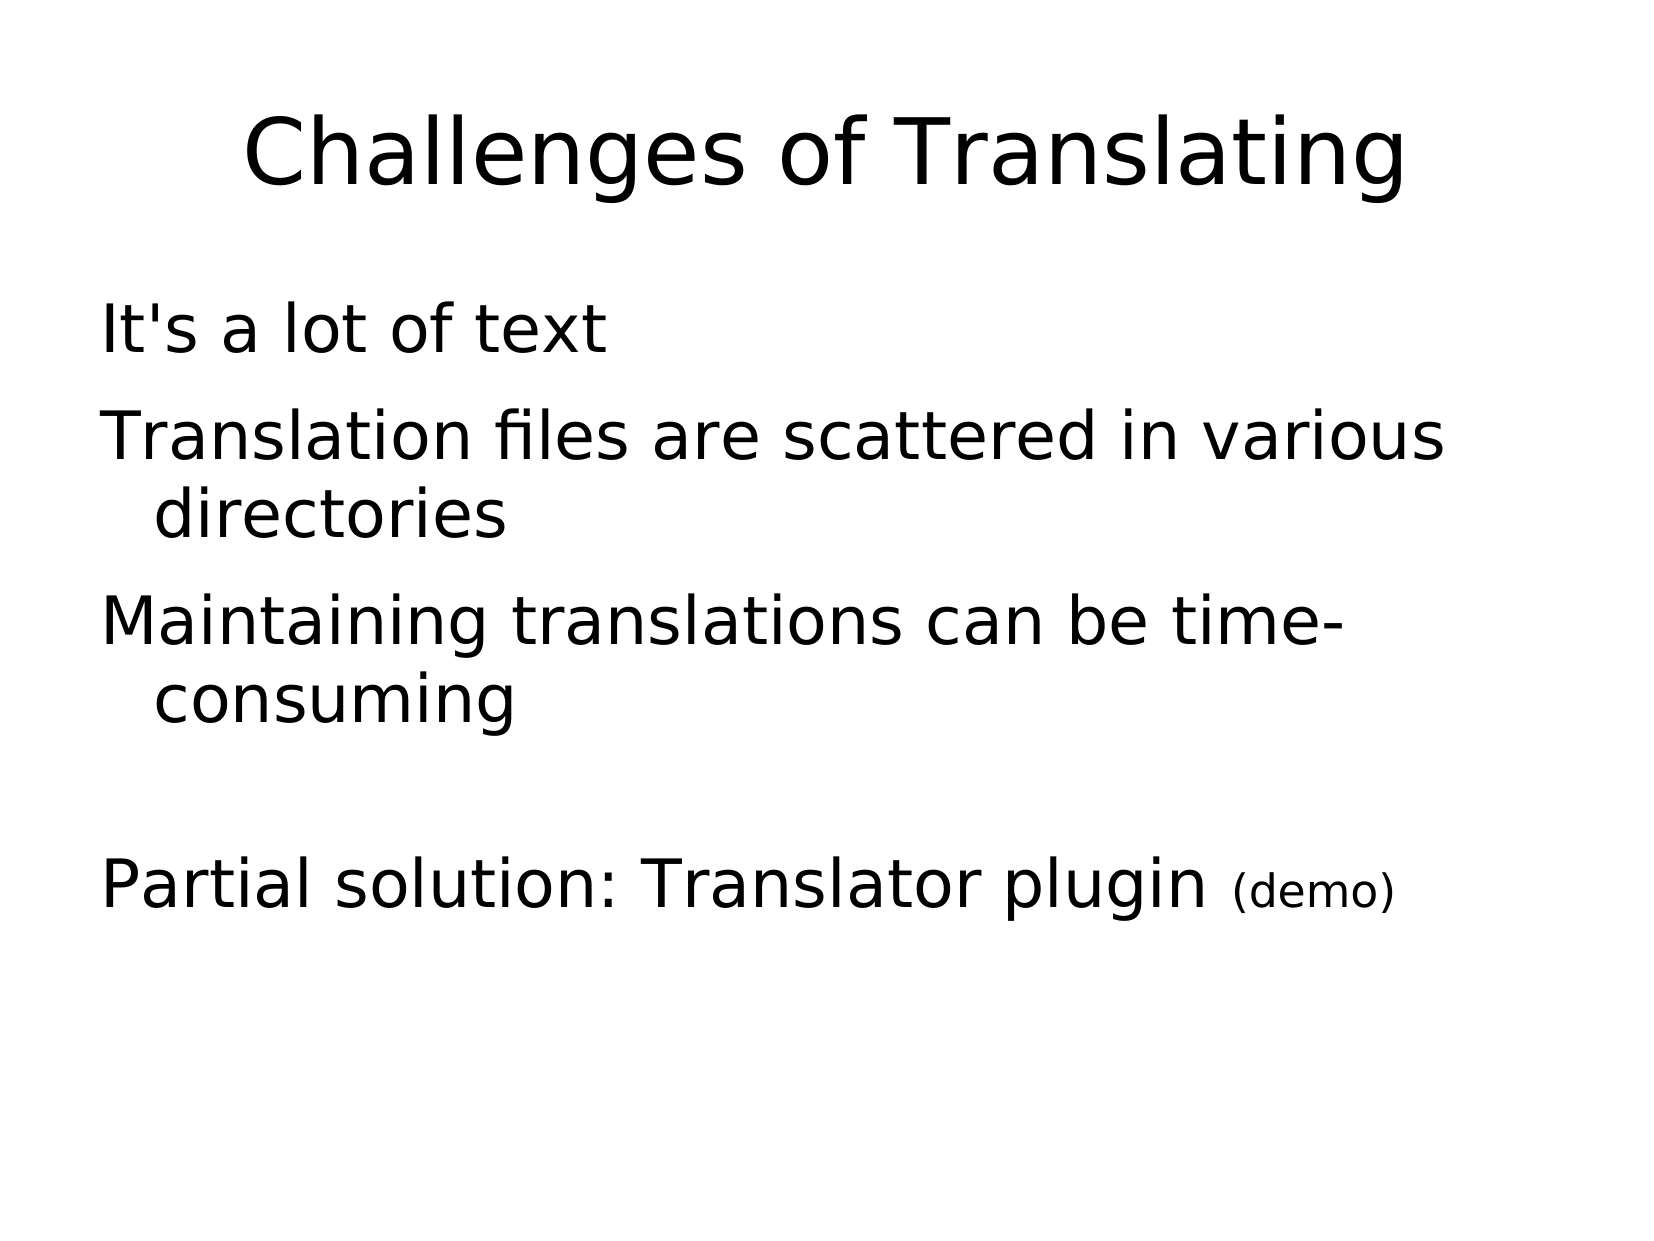

# Challenges of Translating
It's a lot of text
Translation files are scattered in various directories
Maintaining translations can be time-consuming
Partial solution: Translator plugin (demo)